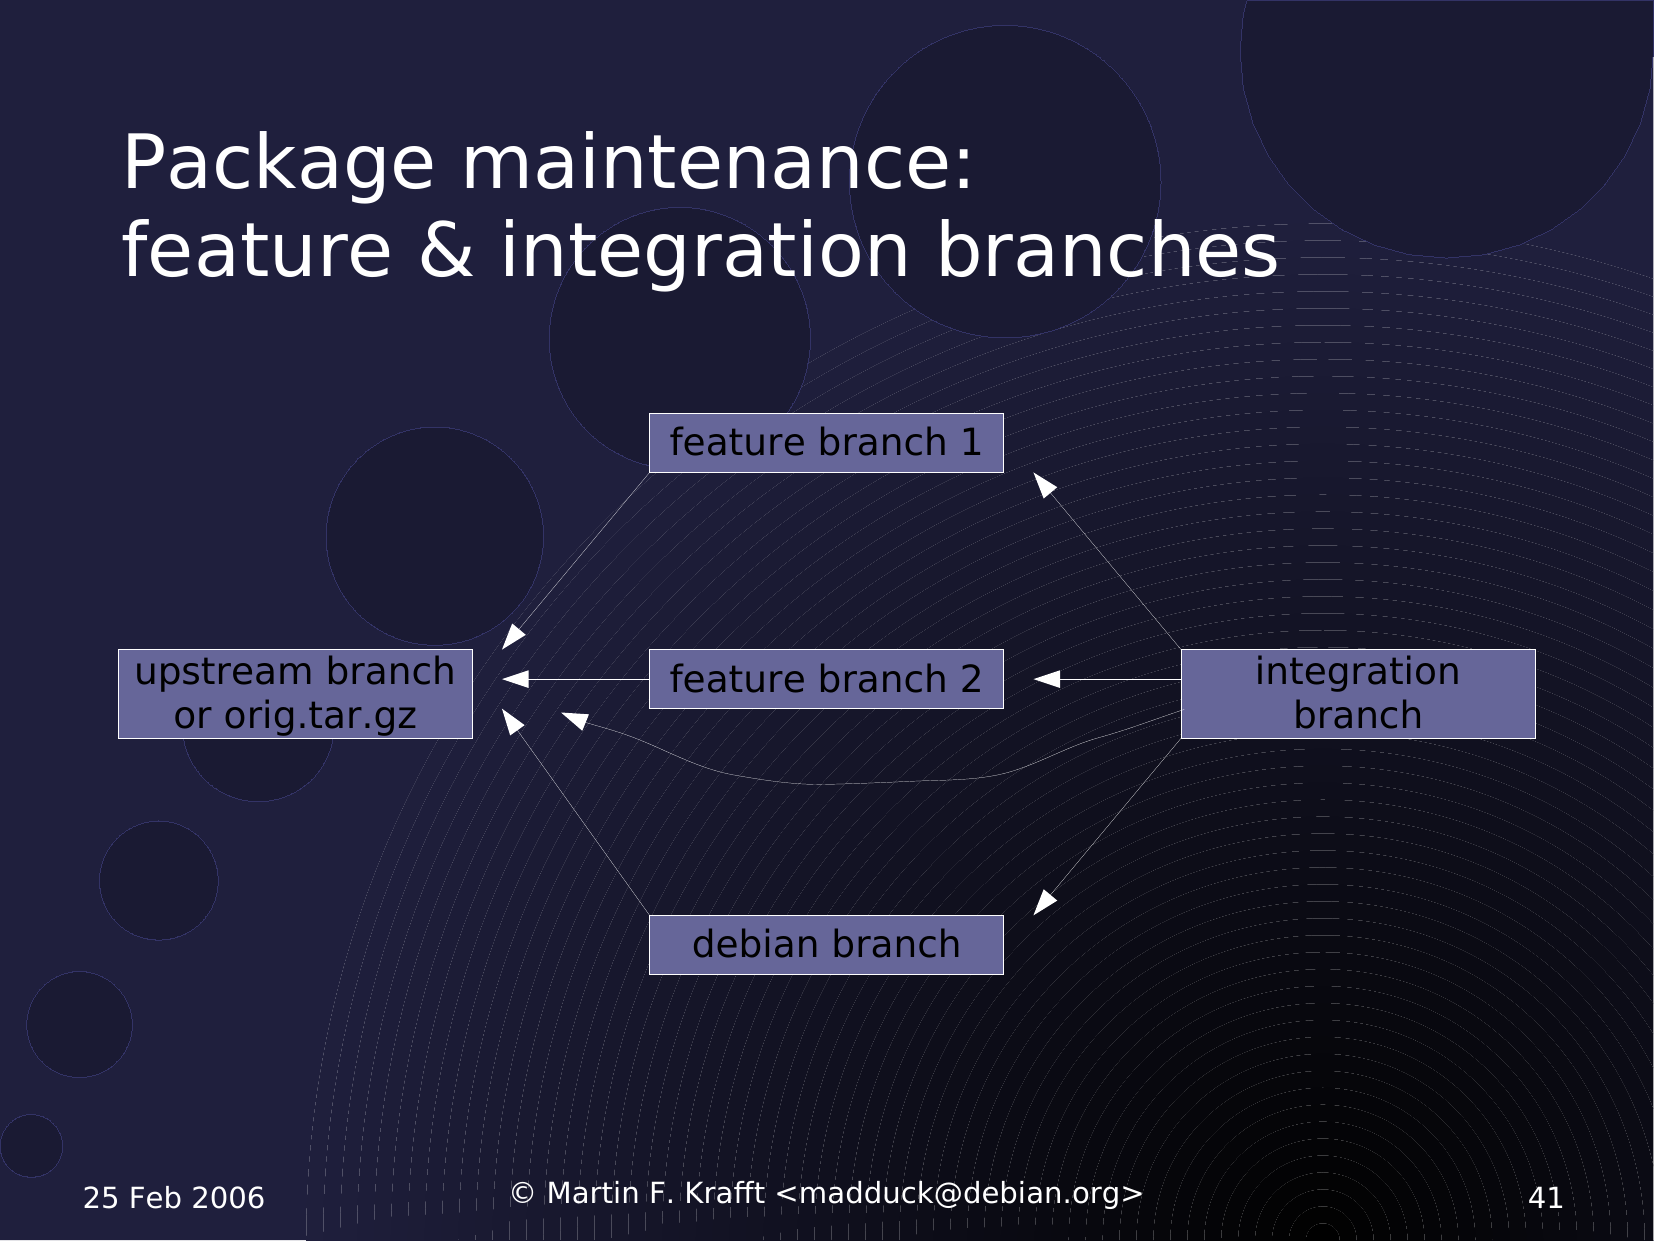

# Package maintenance: feature & integration branches
feature branch 1
upstream branch
or orig.tar.gz
feature branch 2
integration
branch
debian branch
© Martin F. Krafft <madduck@debian.org>
25 Feb 2006
41